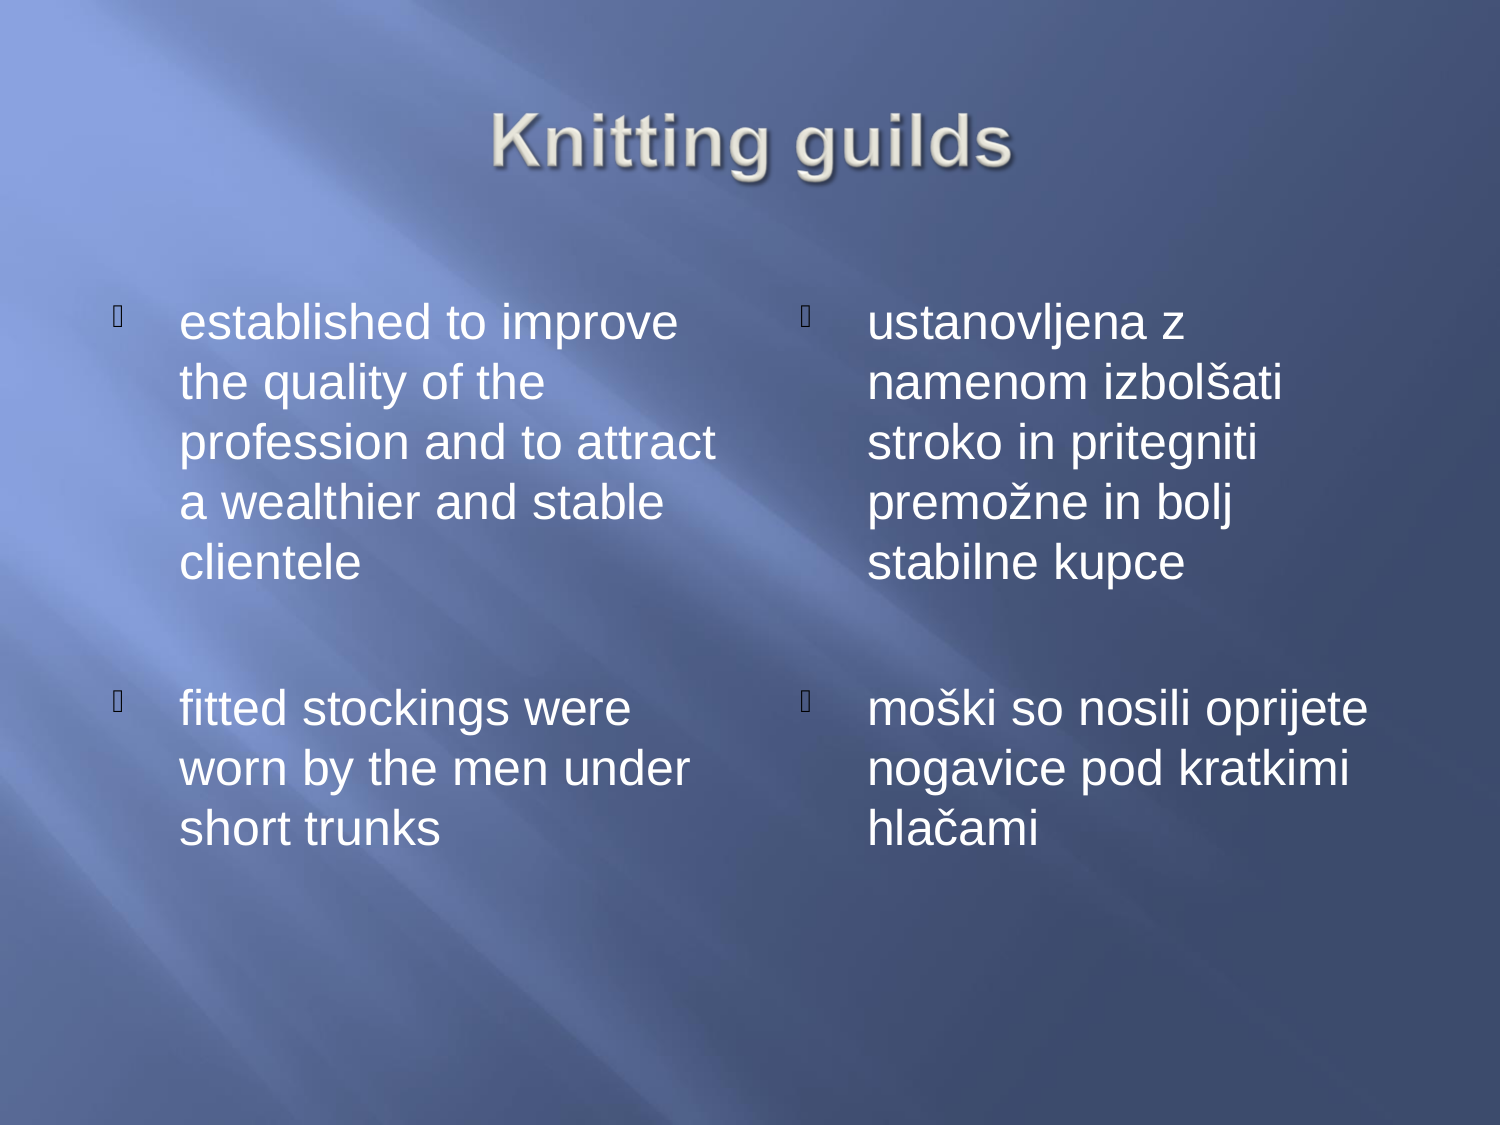

# established to improve the quality of the profession and to attract a wealthier and stable clientele
fitted stockings were worn by the men under short trunks
ustanovljena z namenom izbolšati stroko in pritegniti premožne in bolj stabilne kupce
moški so nosili oprijete nogavice pod kratkimi hlačami